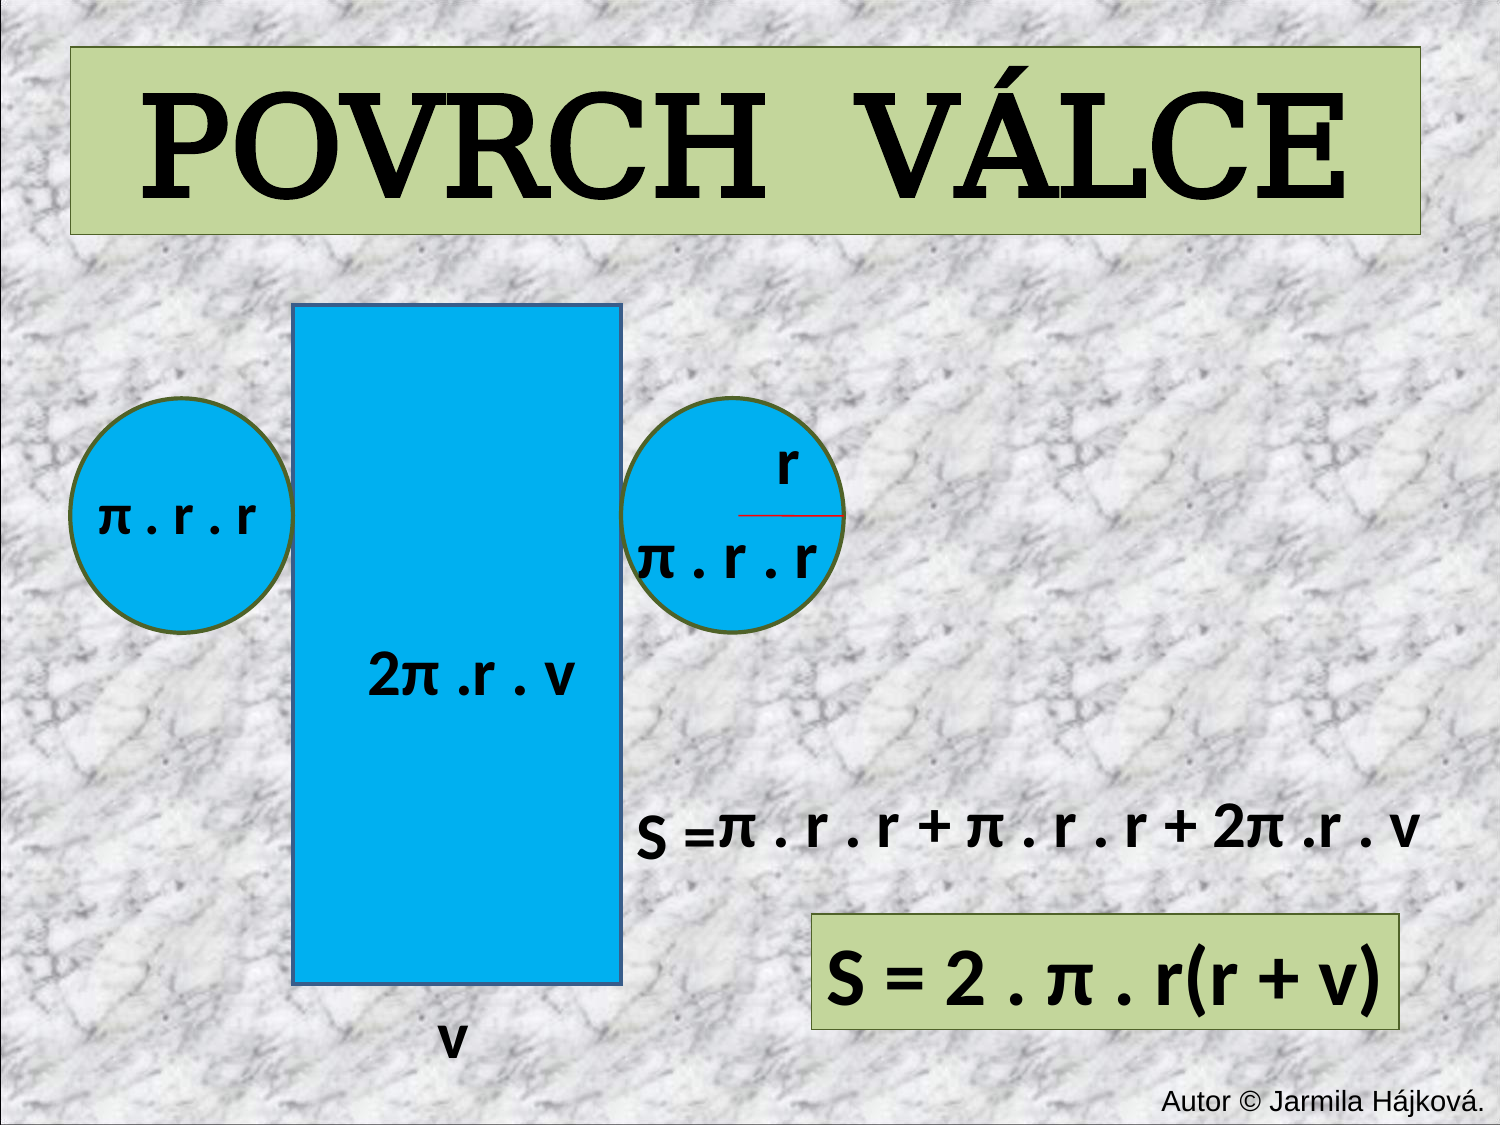

# POVRCH VÁLCE
r
π . r . r
π . r . r
2π .r . v
π . r . r
+ π . r . r
+ 2π .r . v
S =
S = 2 . π . r(r + v)
v
Autor © Jarmila Hájková.